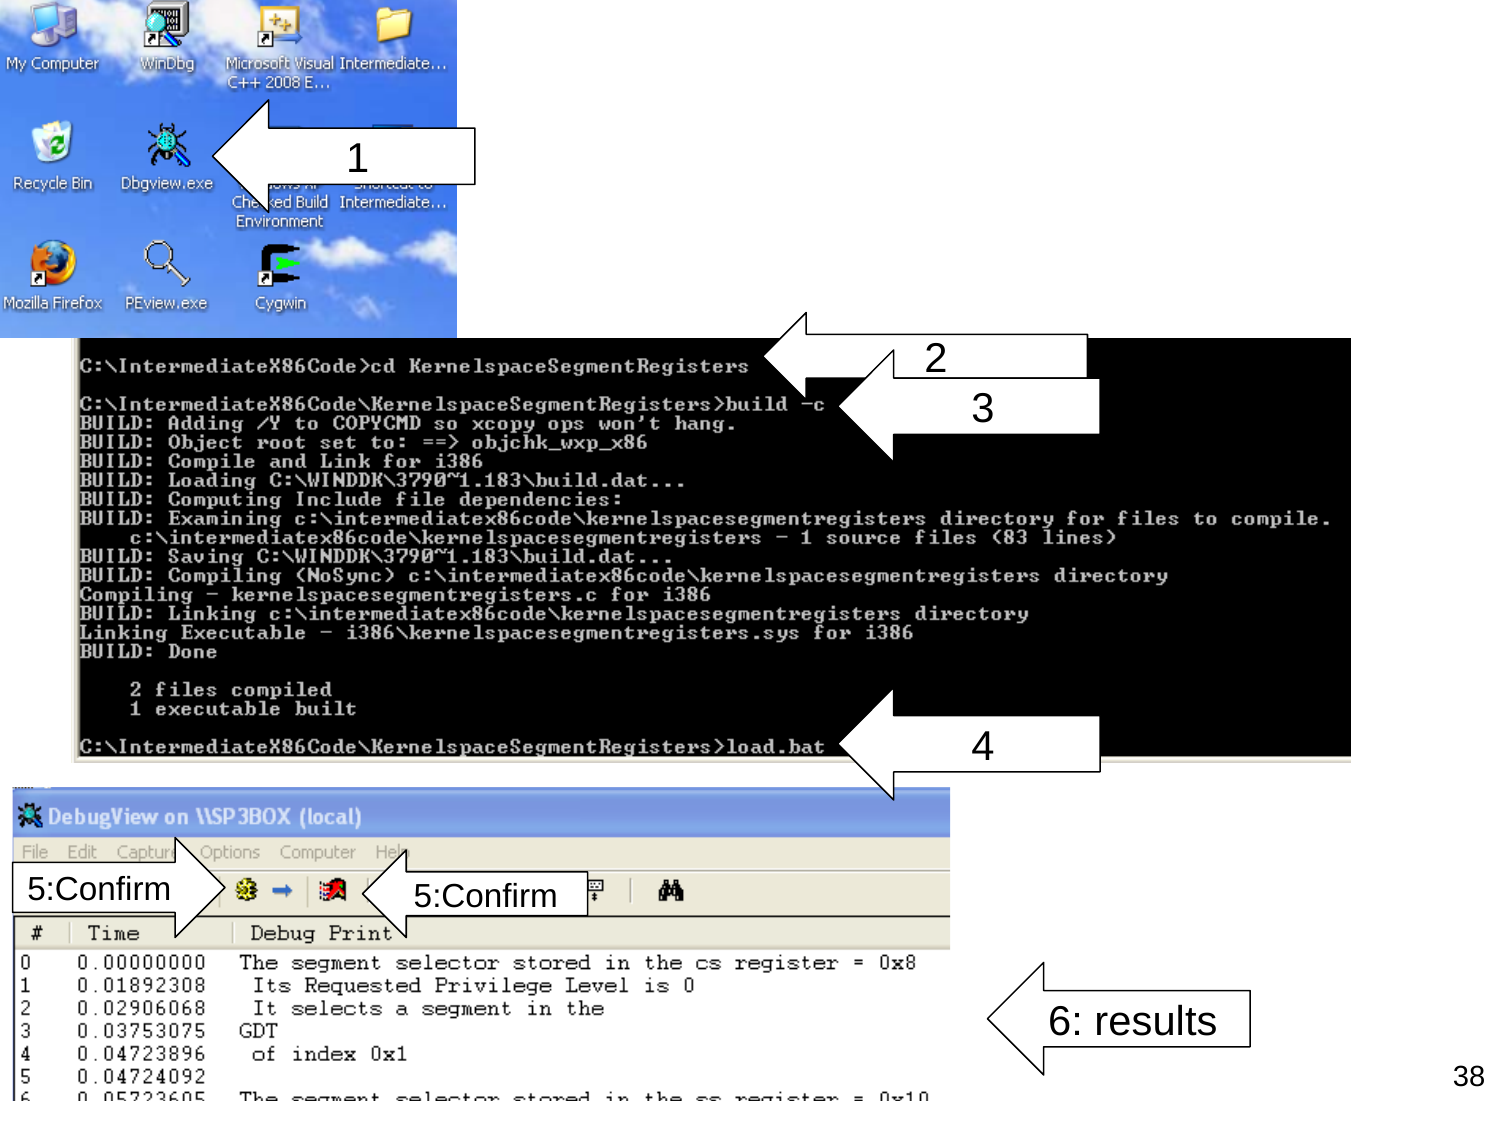

1
2
3
4
5:Confirm
5:Confirm
6: results